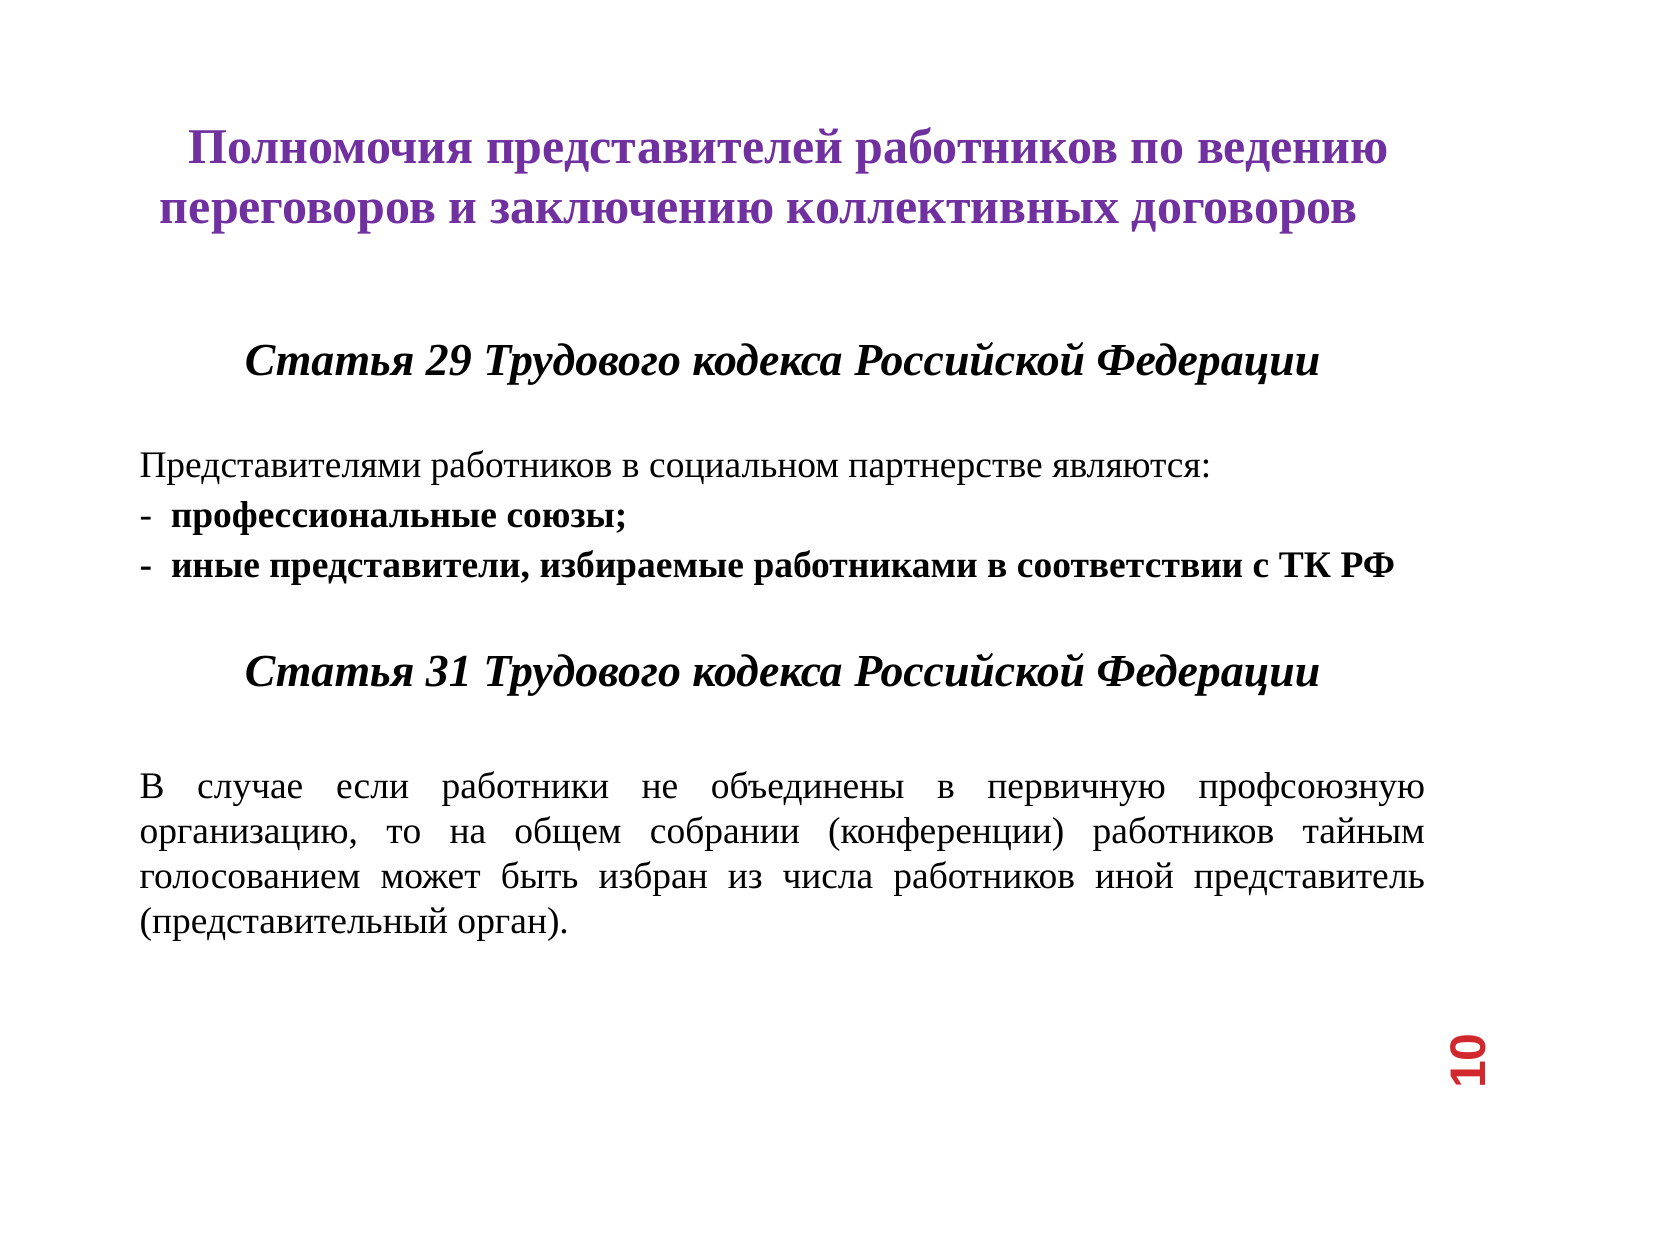

# Полномочия представителей работников по ведению переговоров и заключению коллективных договоров
Статья 29 Трудового кодекса Российской Федерации
Представителями работников в социальном партнерстве являются:
- профессиональные союзы;
- иные представители, избираемые работниками в соответствии с ТК РФ
Статья 31 Трудового кодекса Российской Федерации
В случае если работники не объединены в первичную профсоюзную организацию, то на общем собрании (конференции) работников тайным голосованием может быть избран из числа работников иной представитель (представительный орган).